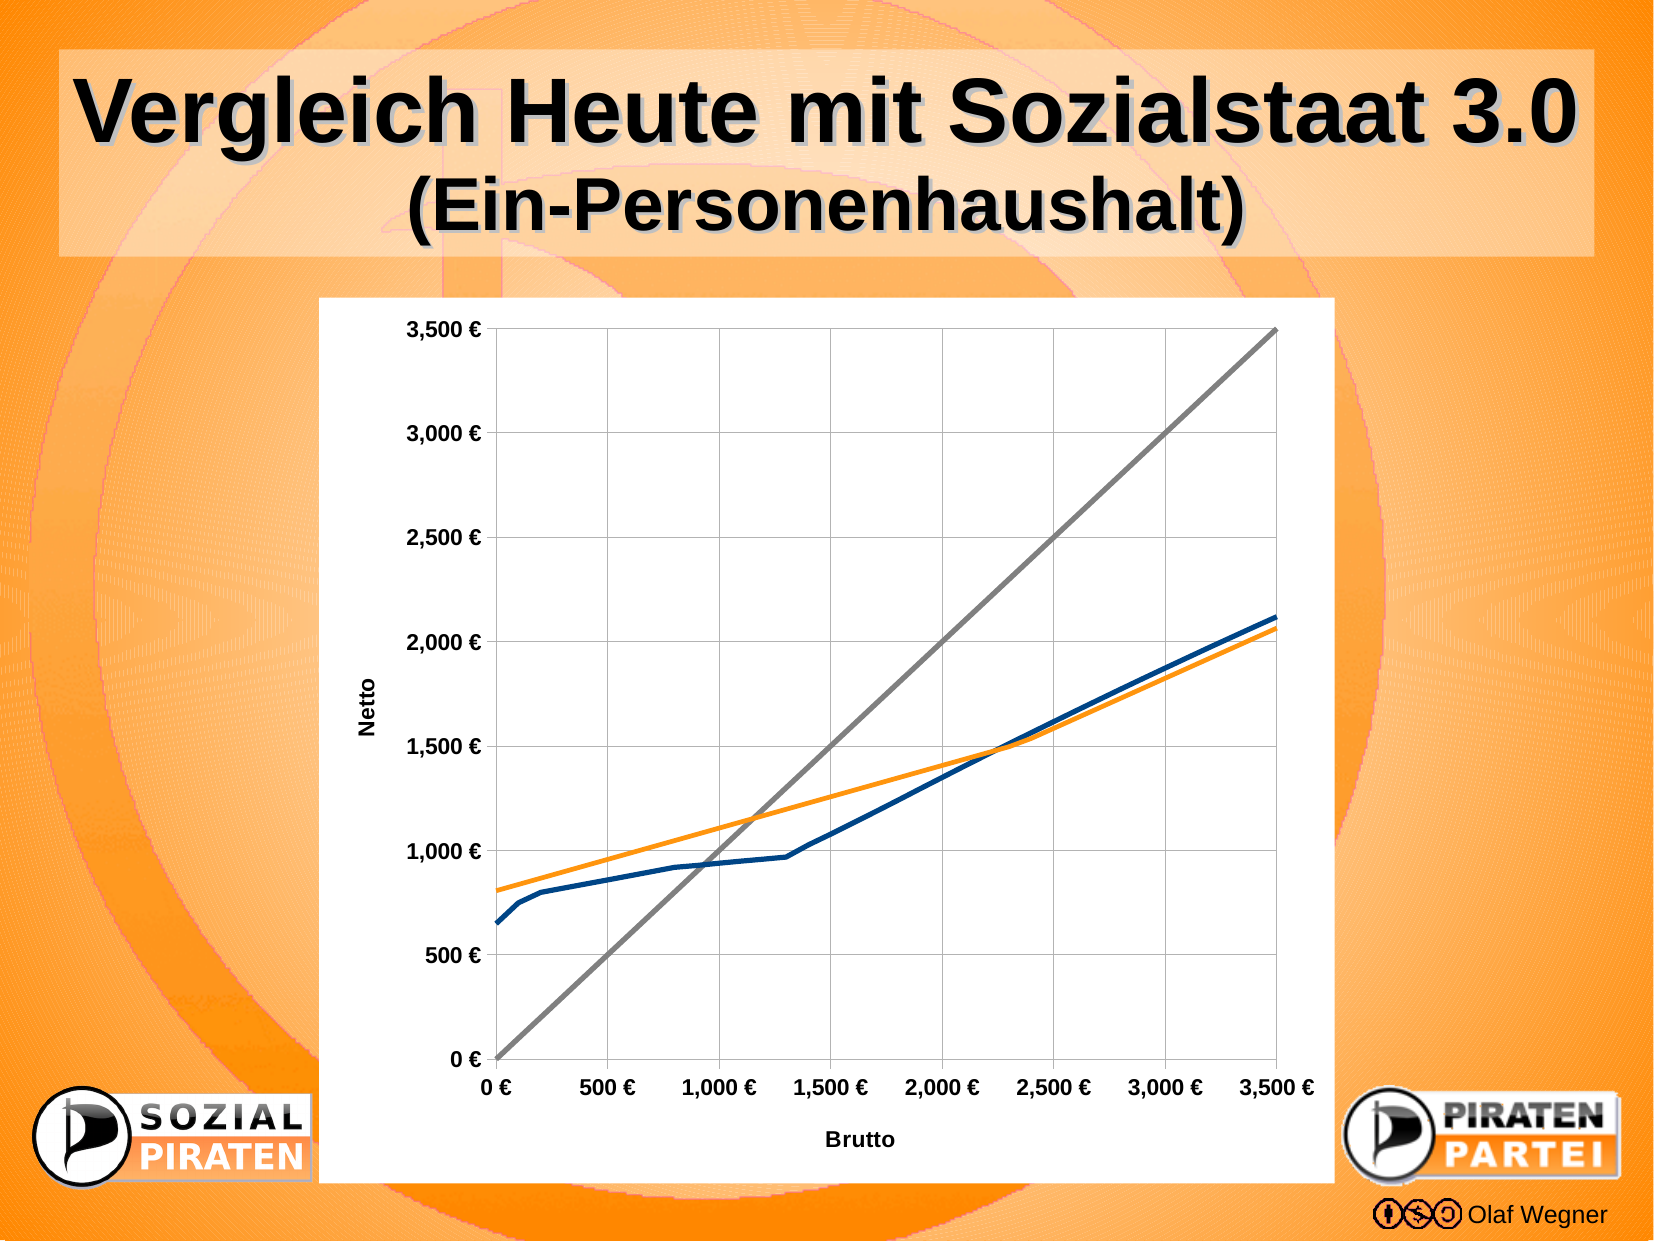

# Vergleich Heute mit Sozialstaat 3.0 (Ein-Personenhaushalt)
### Chart
| Category | | Heute | |
|---|---|---|---|
Olaf Wegner